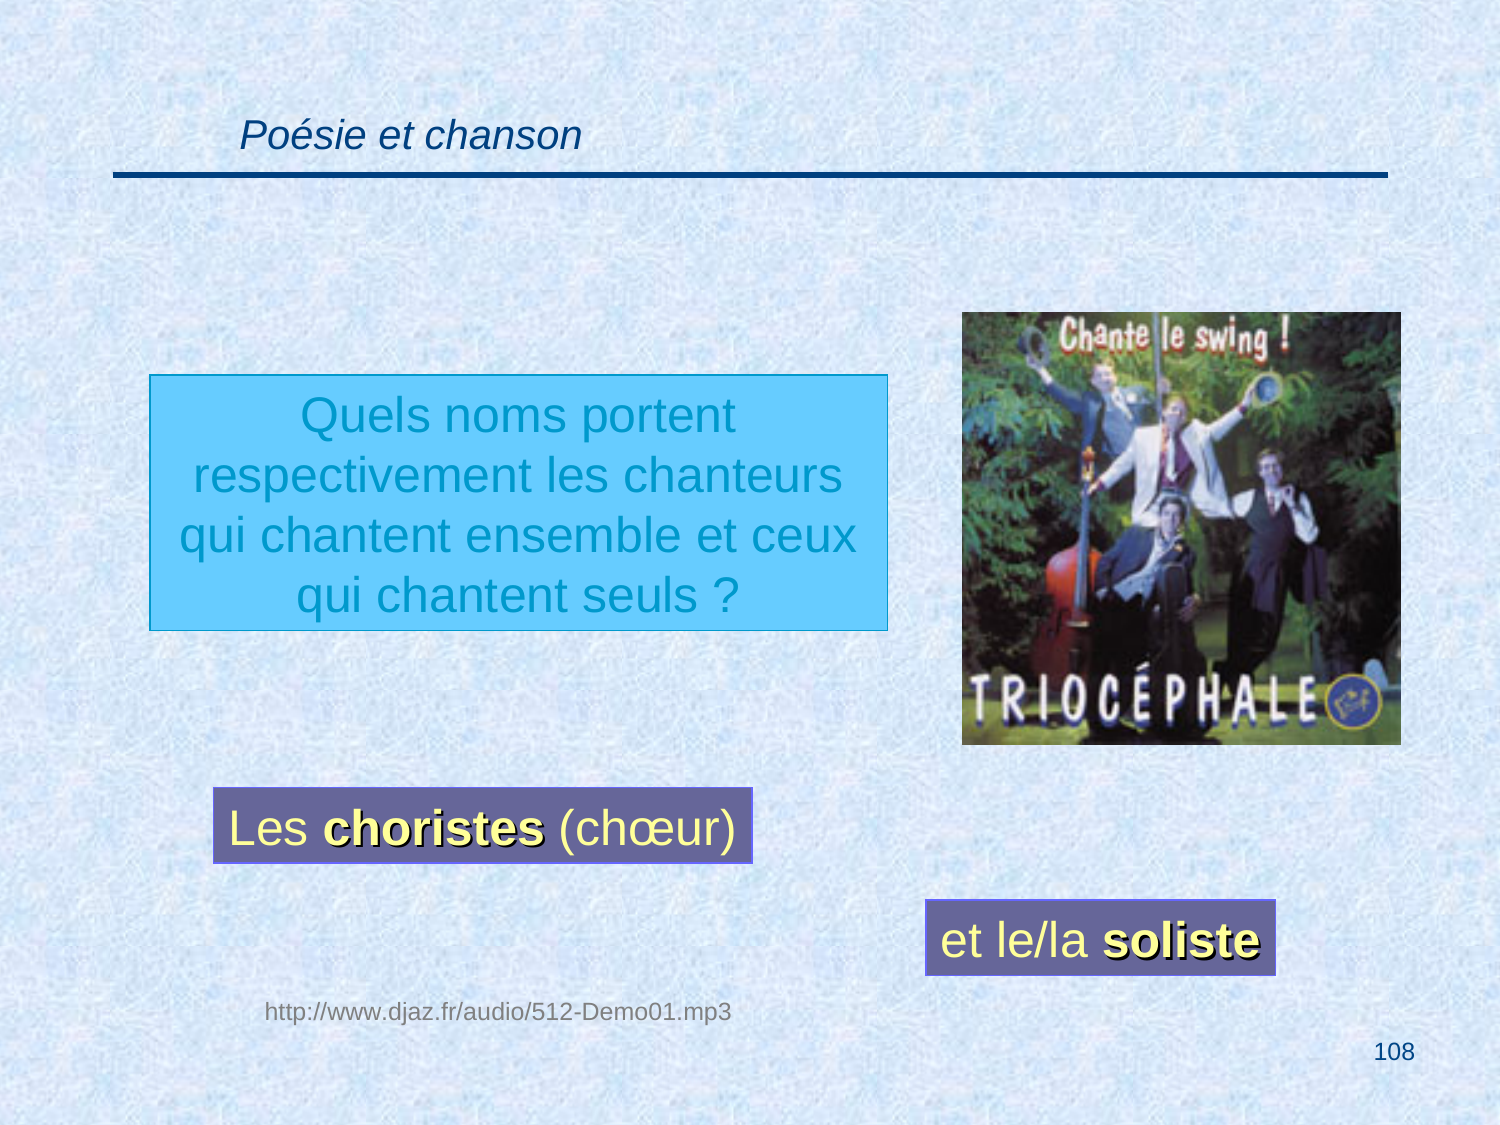

Poésie et chanson
Quels noms portent respectivement les chanteurs qui chantent ensemble et ceux qui chantent seuls ?
Les choristes (chœur)
et le/la soliste
http://www.djaz.fr/audio/512-Demo01.mp3
108